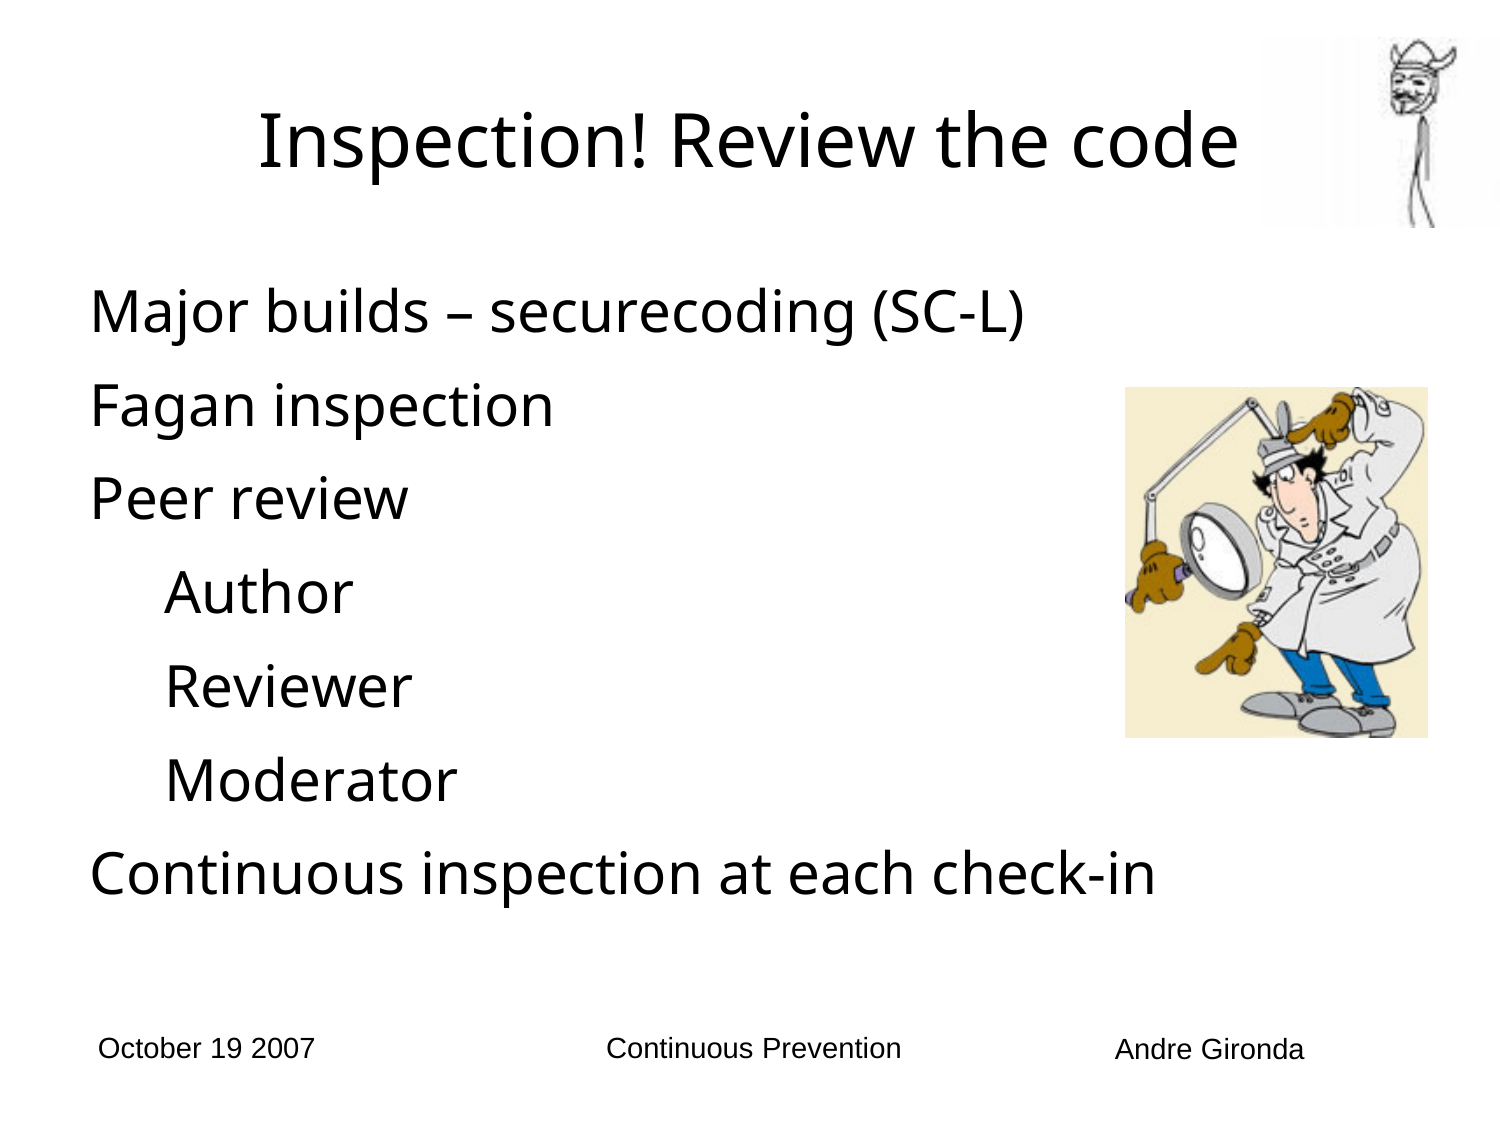

# Inspection! Review the code
Major builds – securecoding (SC-L)
Fagan inspection
Peer review
Author
Reviewer
Moderator
Continuous inspection at each check-in